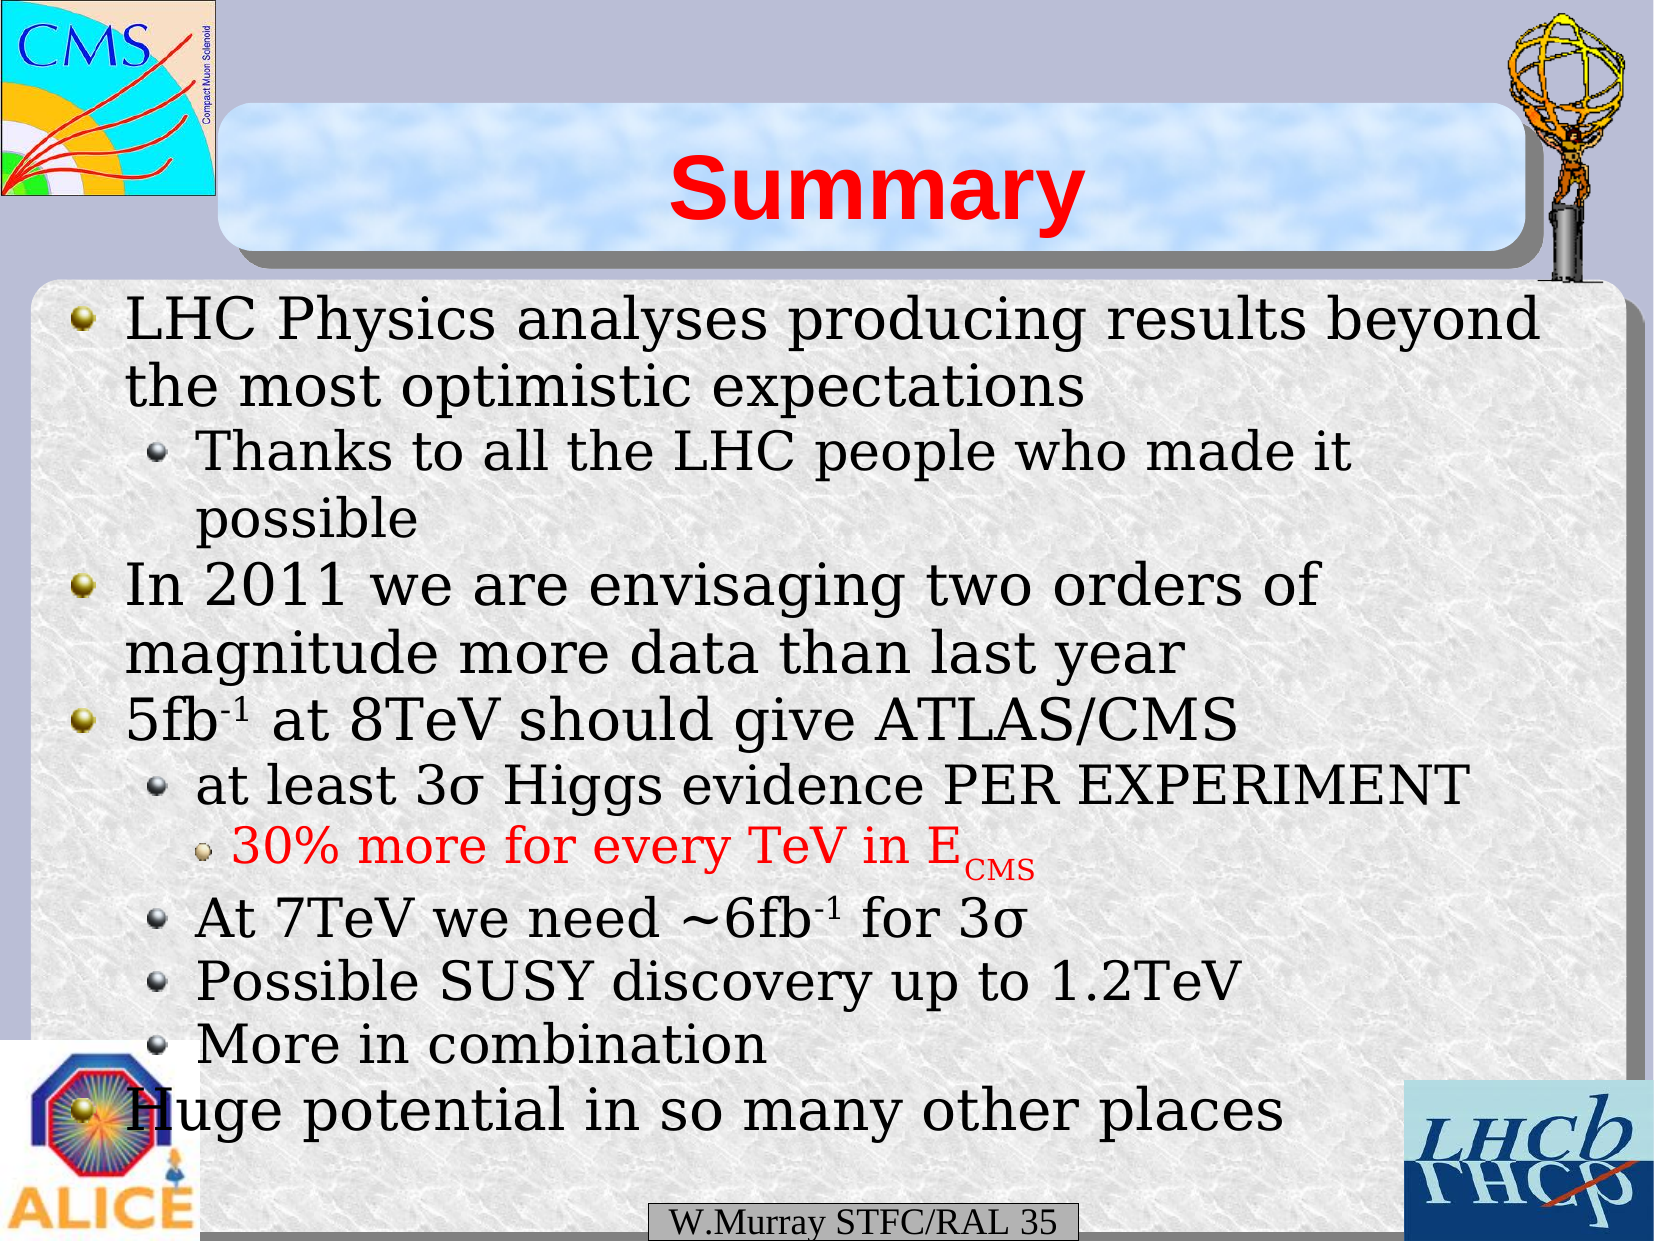

# Summary
LHC Physics analyses producing results beyond the most optimistic expectations
Thanks to all the LHC people who made it possible
In 2011 we are envisaging two orders of magnitude more data than last year
5fb-1 at 8TeV should give ATLAS/CMS
at least 3σ Higgs evidence PER EXPERIMENT
30% more for every TeV in ECMS
At 7TeV we need ~6fb-1 for 3σ
Possible SUSY discovery up to 1.2TeV
More in combination
Huge potential in so many other places